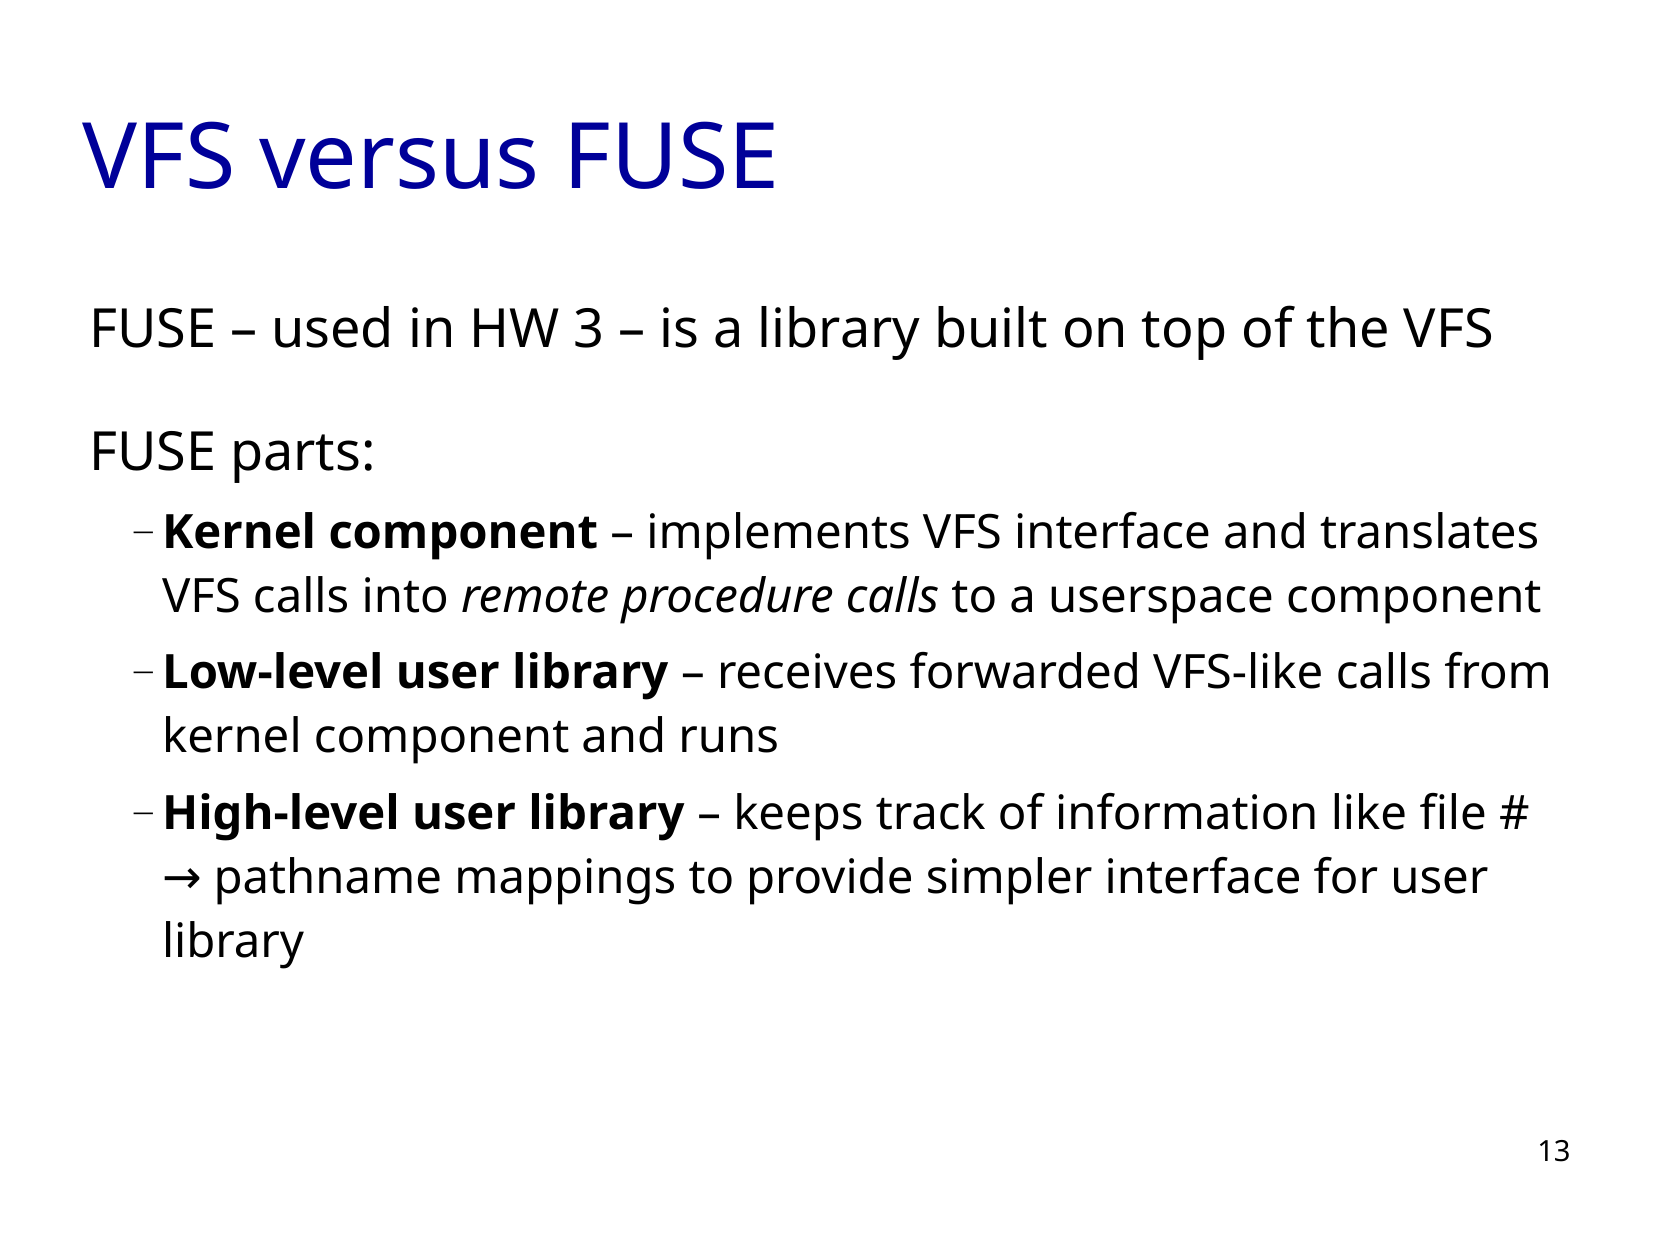

# VFS versus FUSE
FUSE – used in HW 3 – is a library built on top of the VFS
FUSE parts:
Kernel component – implements VFS interface and translates VFS calls into remote procedure calls to a userspace component
Low-level user library – receives forwarded VFS-like calls from kernel component and runs
High-level user library – keeps track of information like file # → pathname mappings to provide simpler interface for user library
13